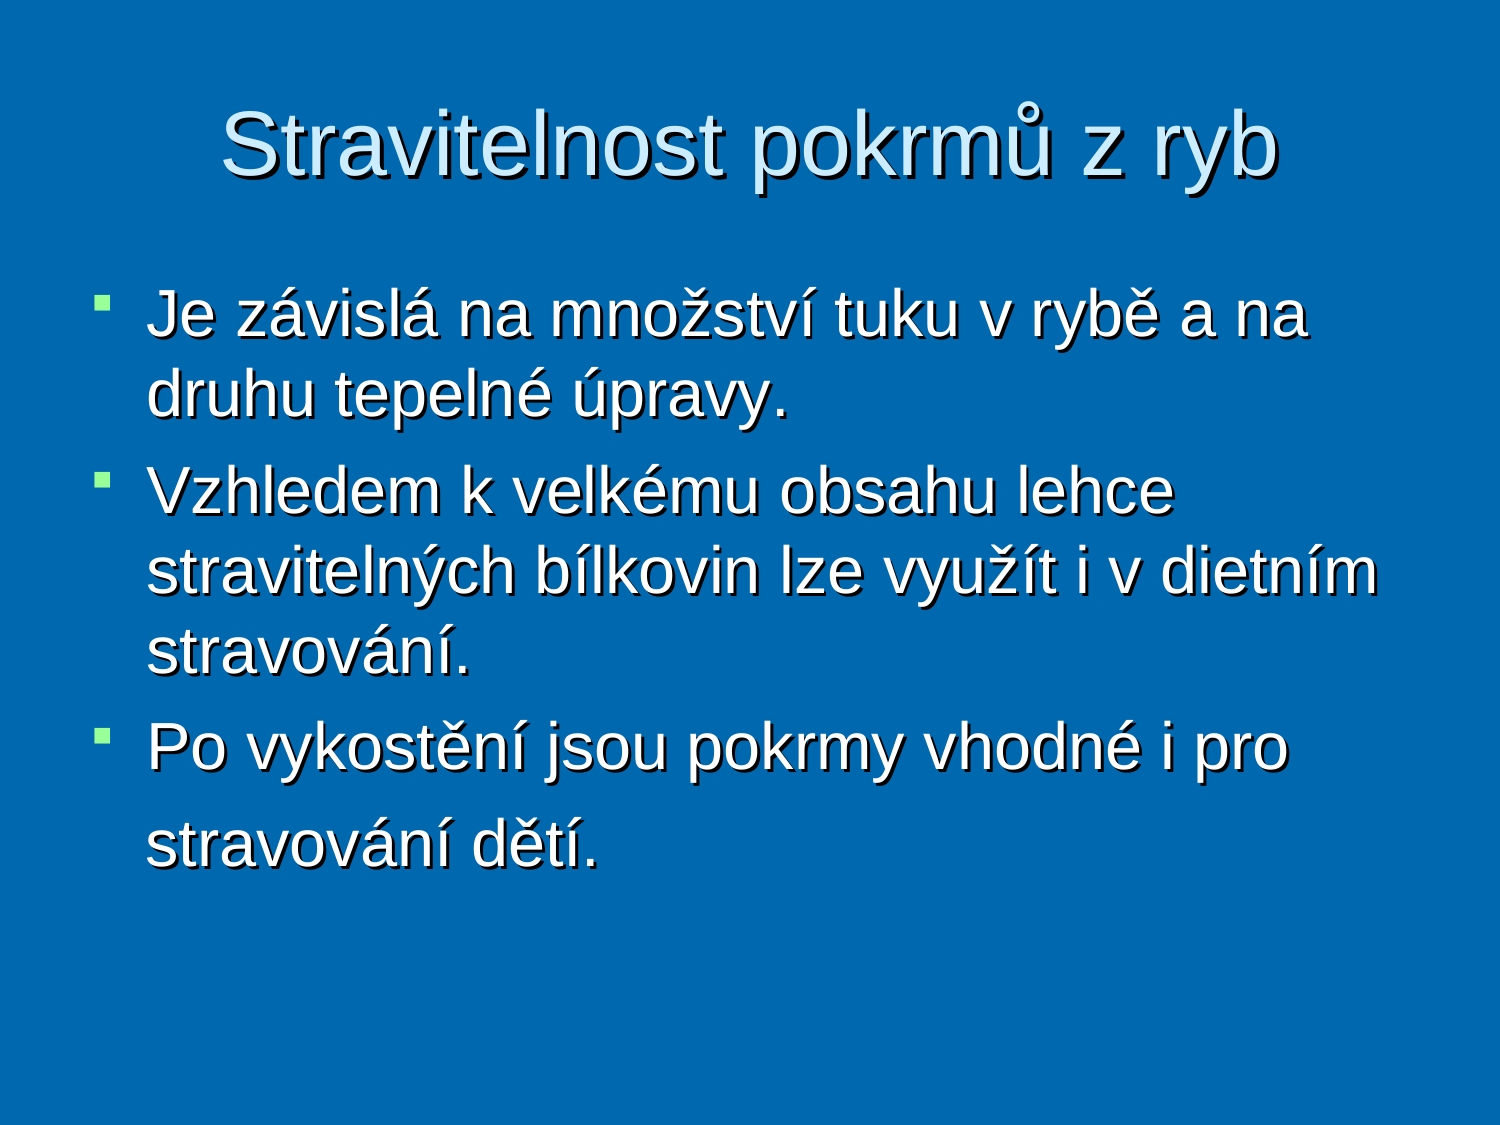

# Stravitelnost pokrmů z ryb
Je závislá na množství tuku v rybě a na druhu tepelné úpravy.
Vzhledem k velkému obsahu lehce stravitelných bílkovin lze využít i v dietním stravování.
Po vykostění jsou pokrmy vhodné i pro
 stravování dětí.